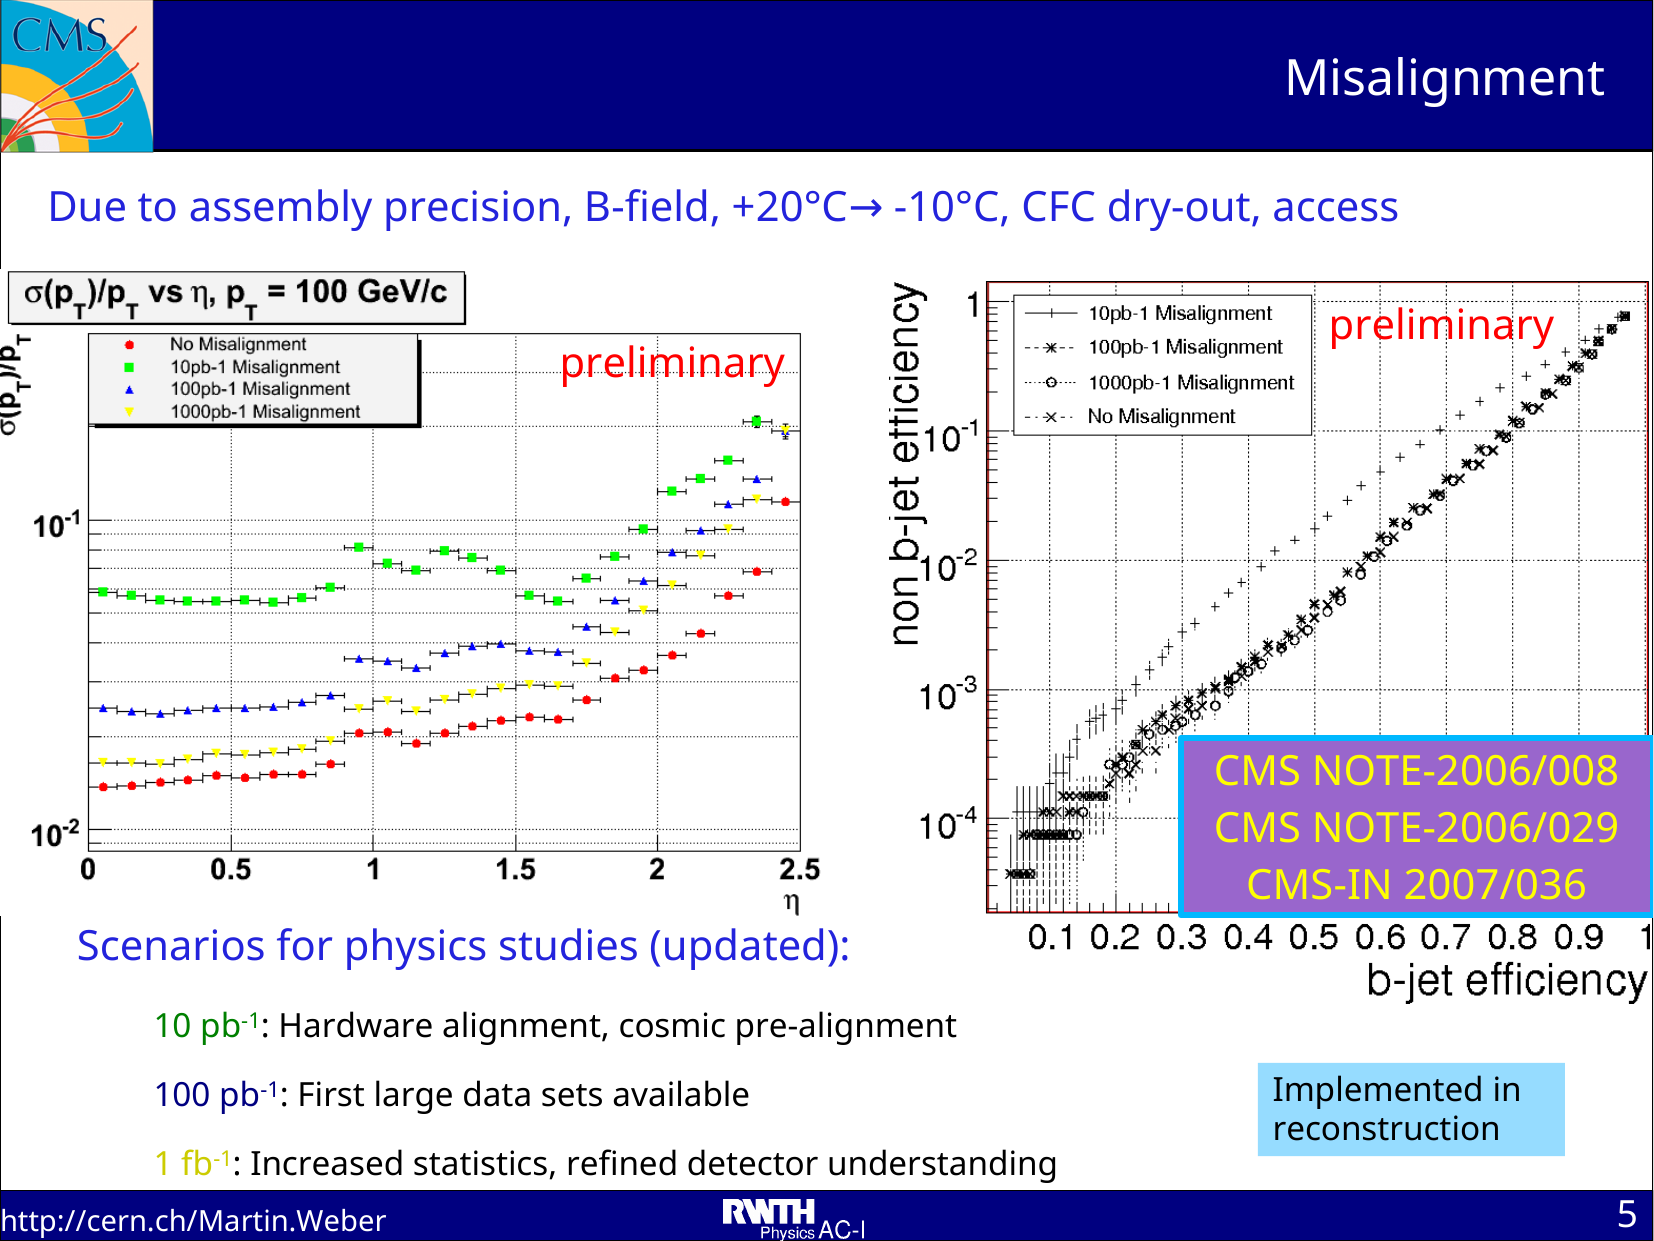

# Misalignment
Due to assembly precision, B-field, +20°C→ -10°C, CFC dry-out, access
preliminary
preliminary
CMS NOTE-2006/008
CMS NOTE-2006/029
CMS-IN 2007/036
Scenarios for physics studies (updated):
10 pb-1: Hardware alignment, cosmic pre-alignment
100 pb-1: First large data sets available
1 fb-1: Increased statistics, refined detector understanding
Implemented in reconstruction